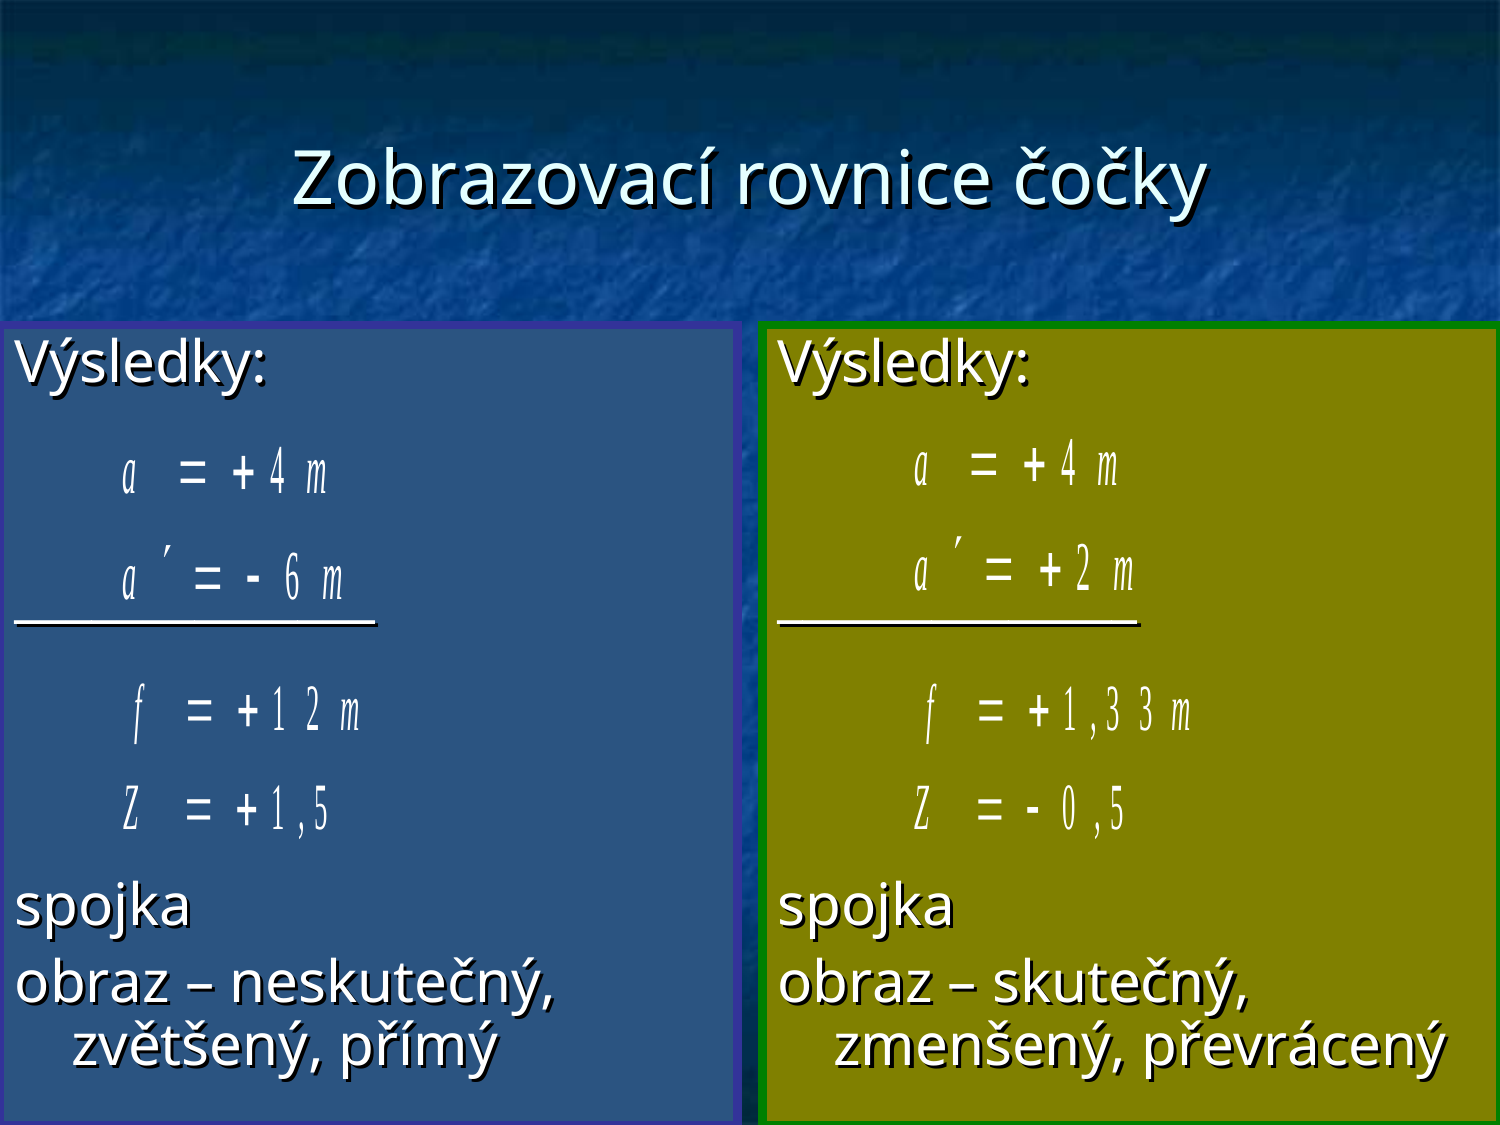

# Zobrazovací rovnice čočky
Výsledky:
______________
spojka
obraz – neskutečný, zvětšený, přímý
Výsledky:
______________
spojka
obraz – skutečný, zmenšený, převrácený